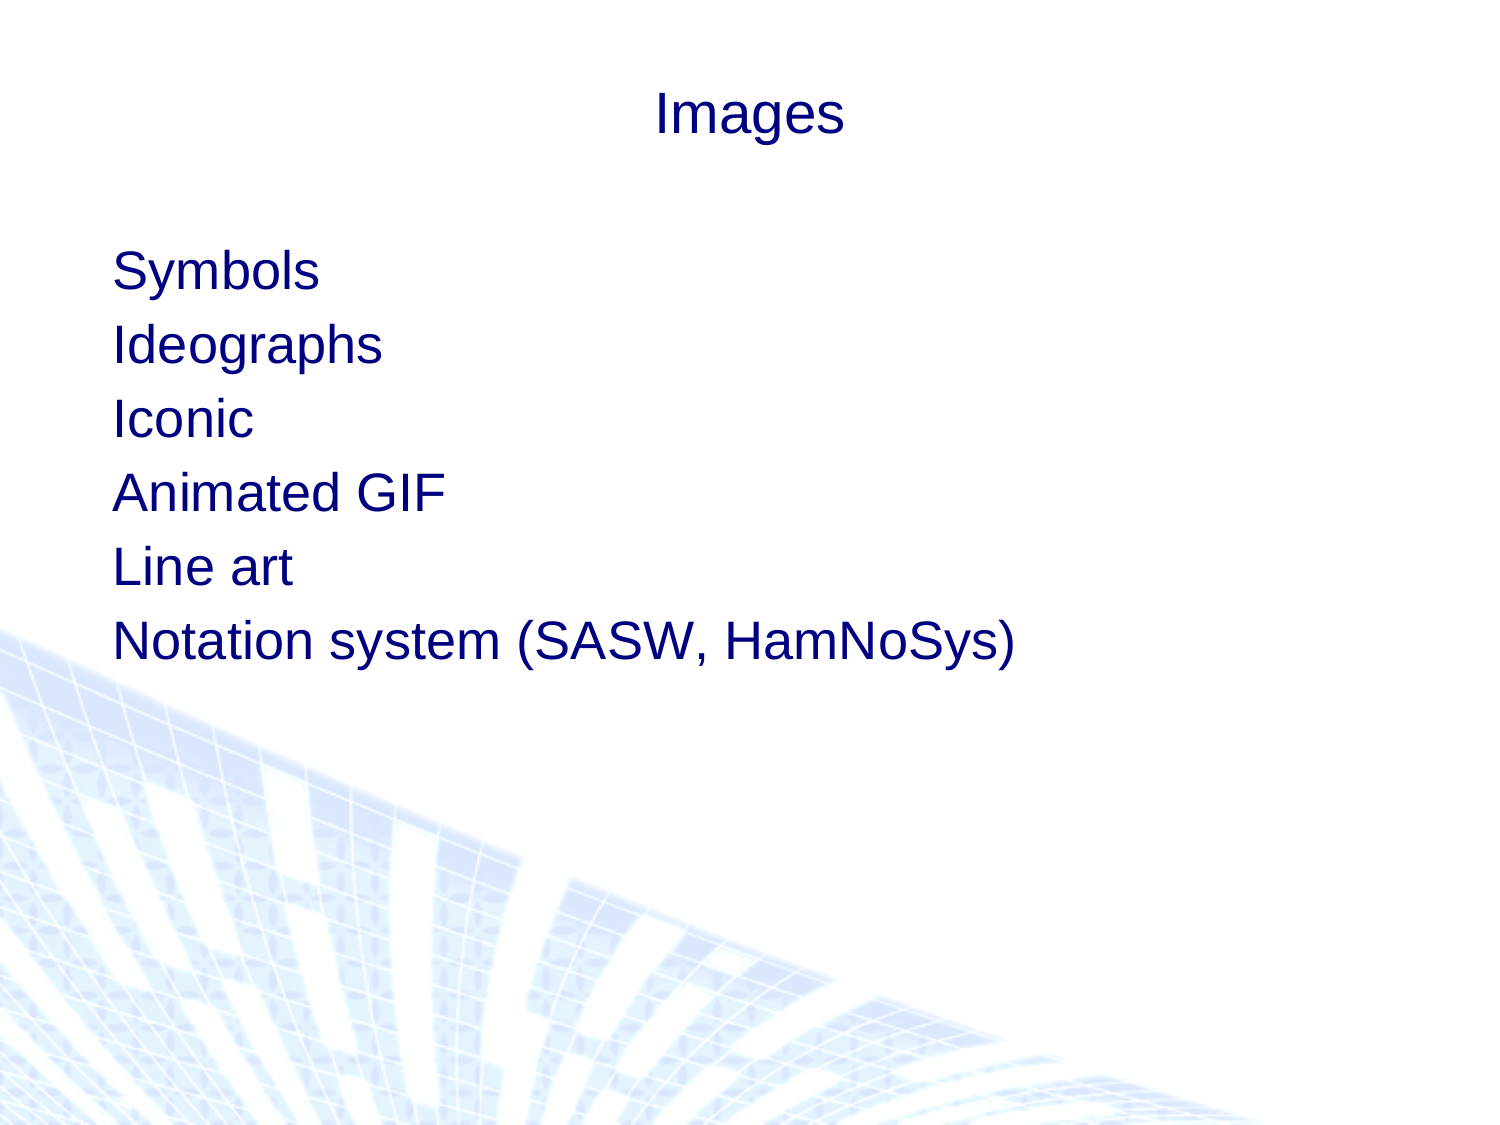

# Images
Symbols
Ideographs
Iconic
Animated GIF
Line art
Notation system (SASW, HamNoSys)